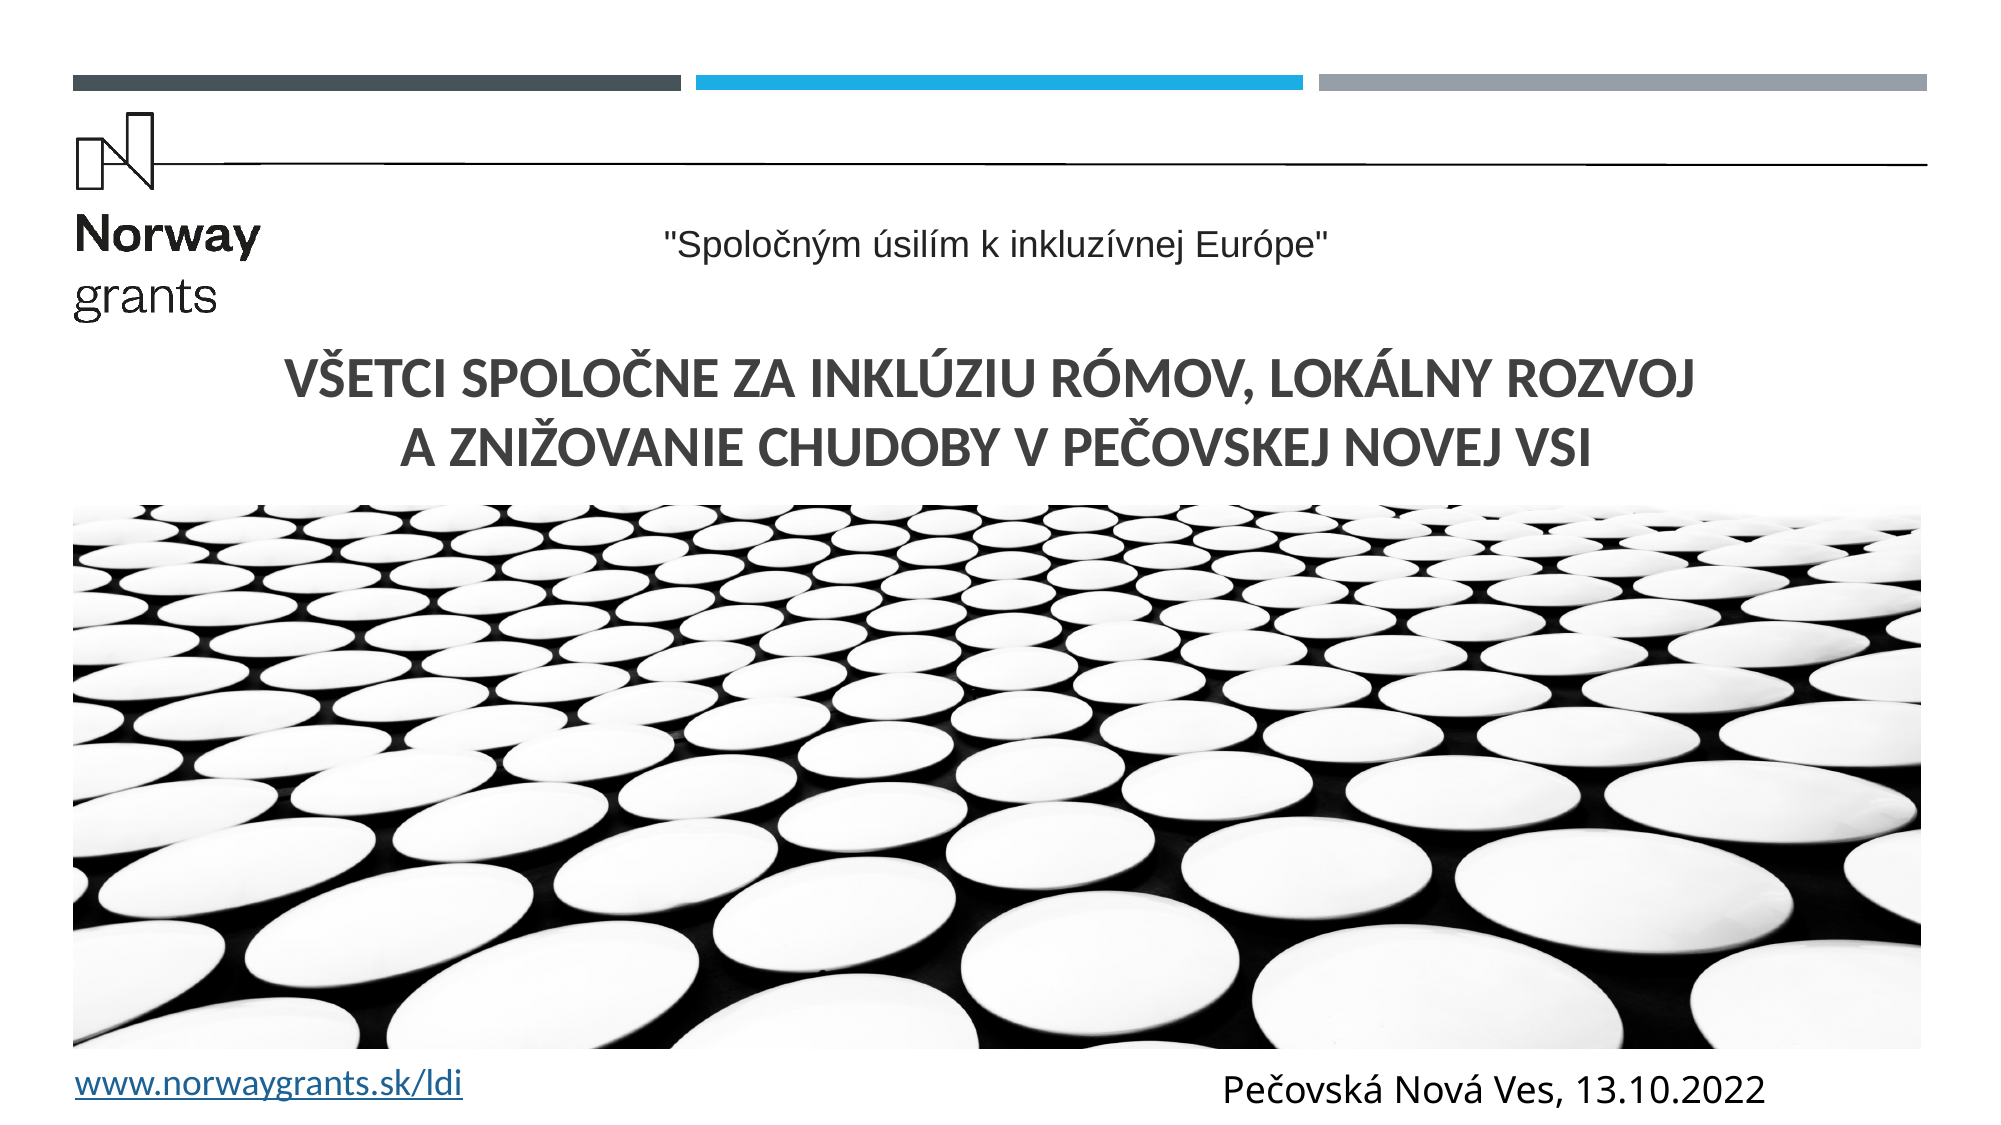

"Spoločným úsilím k inkluzívnej Európe"
# Všetci spoločne za inklúziu Rómov, lokálny rozvoj a znižovanie chudoby v Pečovskej Novej Vsi
www.norwaygrants.sk/ldi
Pečovská Nová Ves, 13.10.2022